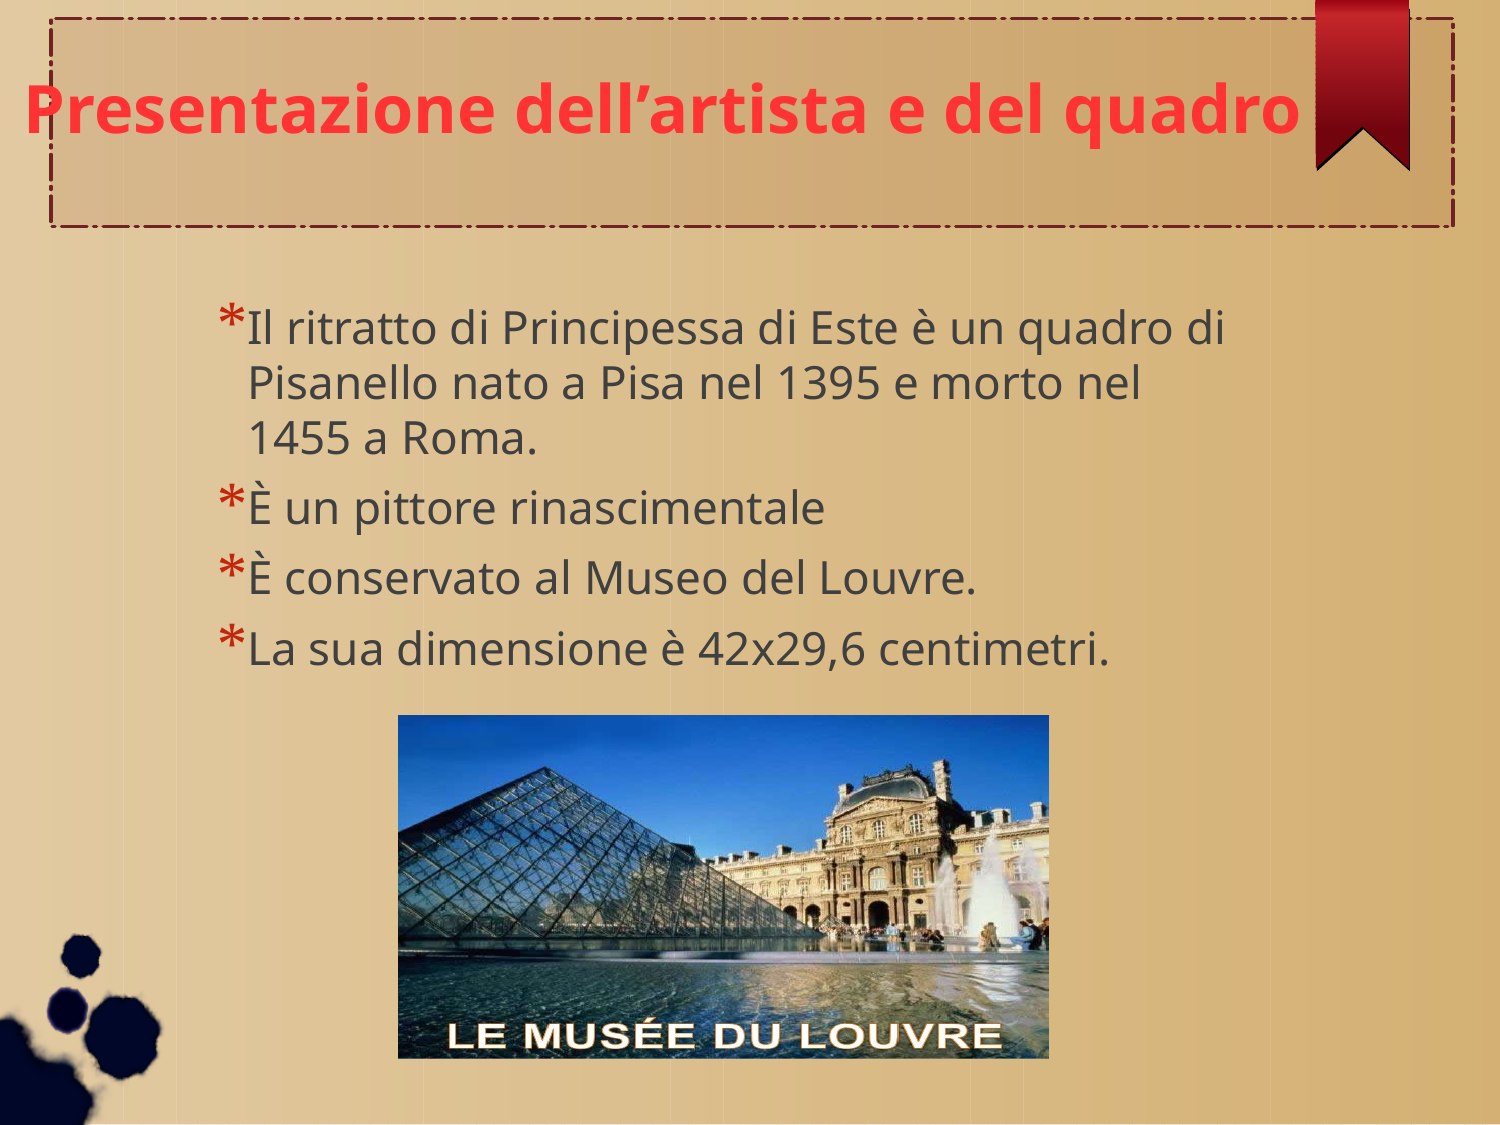

# Presentazione dell’artista e del quadro
Il ritratto di Principessa di Este è un quadro di Pisanello nato a Pisa nel 1395 e morto nel 1455 a Roma.
È un pittore rinascimentale
È conservato al Museo del Louvre.
La sua dimensione è 42x29,6 centimetri.